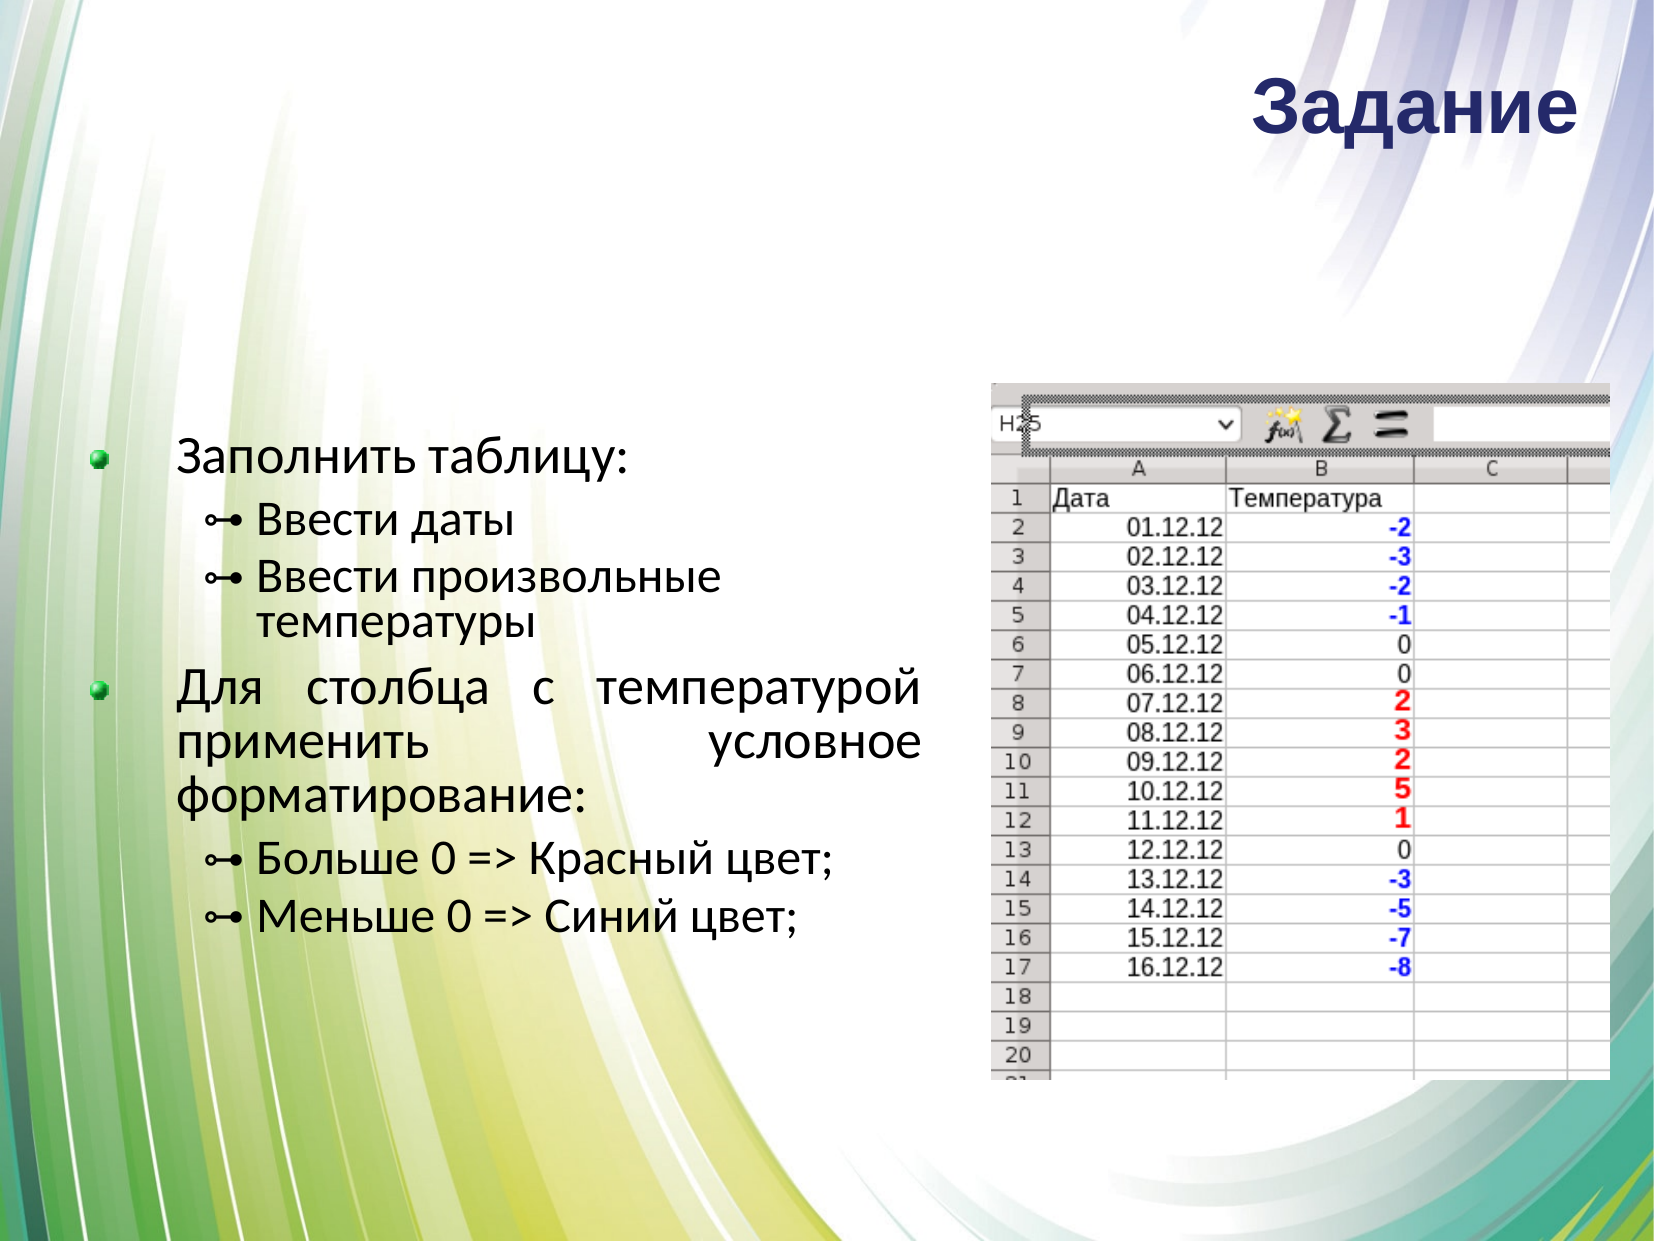

Задание
Заполнить таблицу:
Ввести даты
Ввести произвольные температуры
Для столбца с температурой применить условное форматирование:
Больше 0 => Красный цвет;
Меньше 0 => Синий цвет;